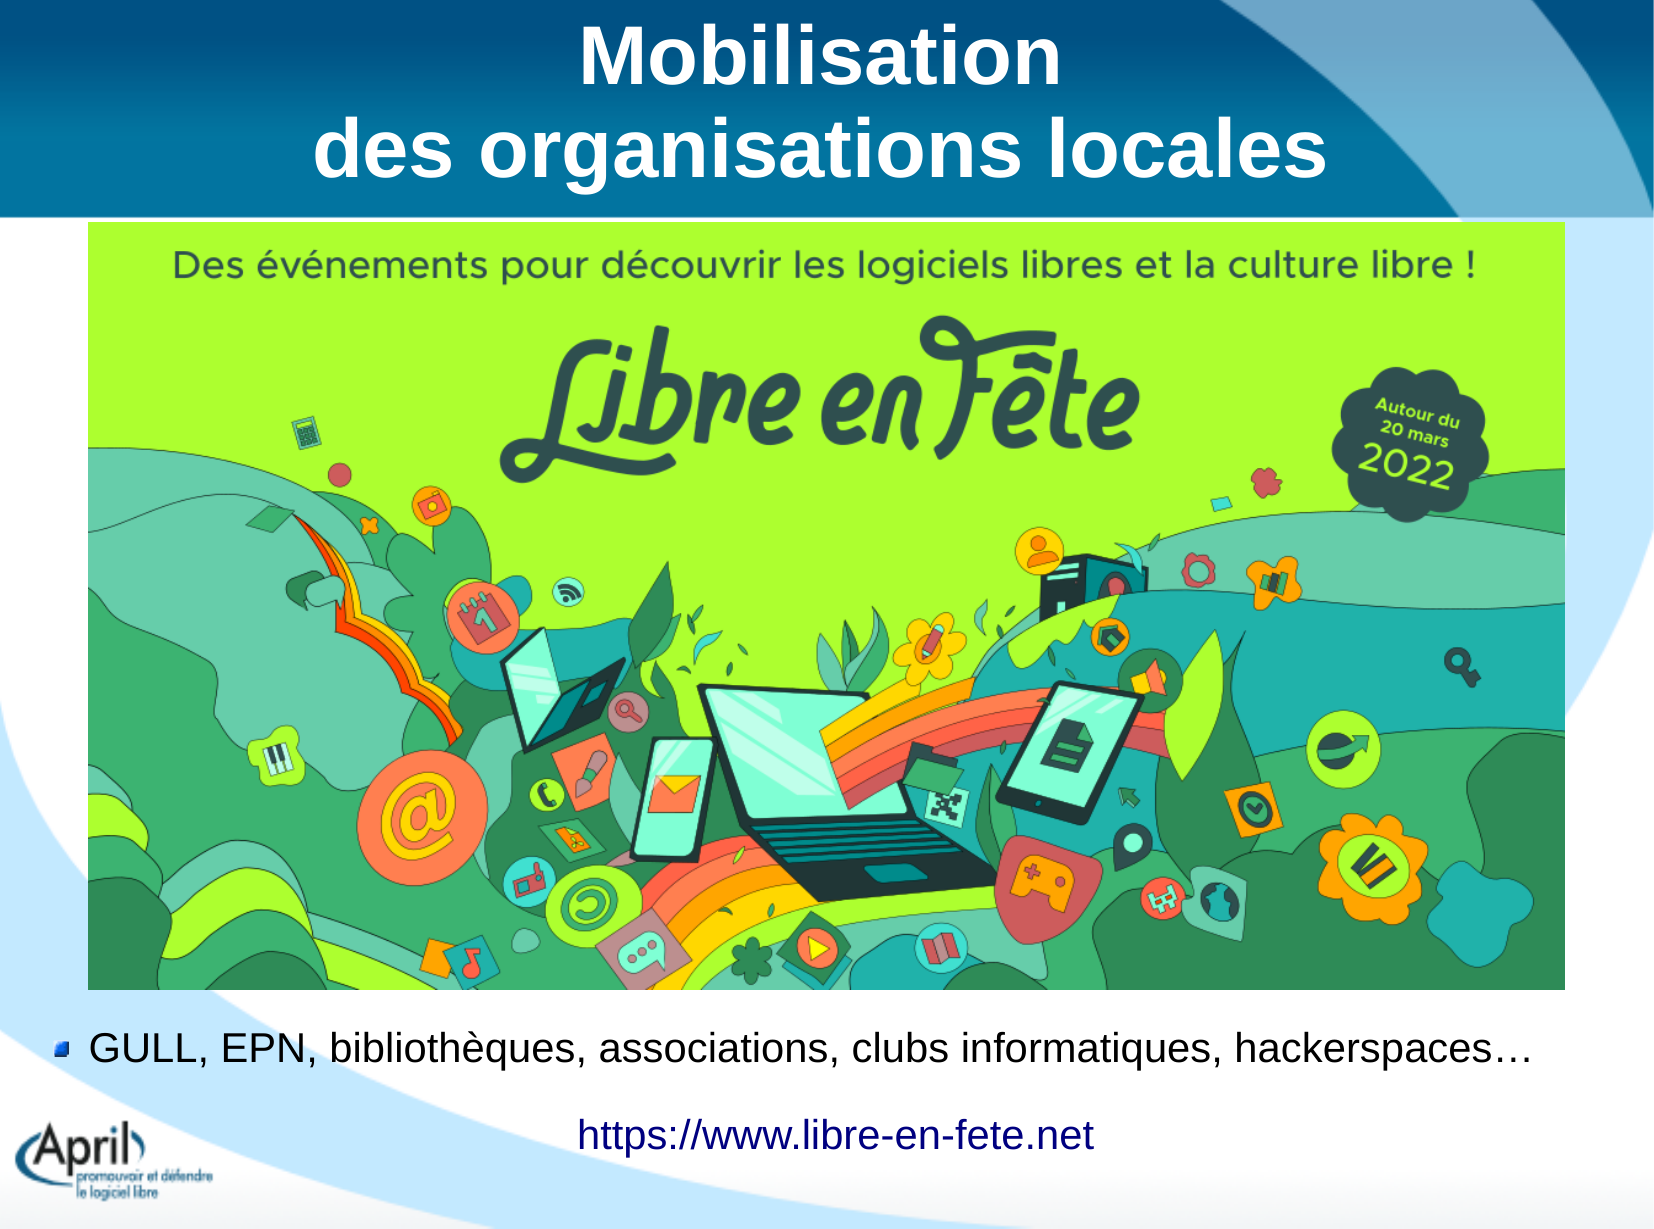

# Mobilisation des organisations locales
GULL, EPN, bibliothèques, associations, clubs informatiques, hackerspaces…
https://www.libre-en-fete.net